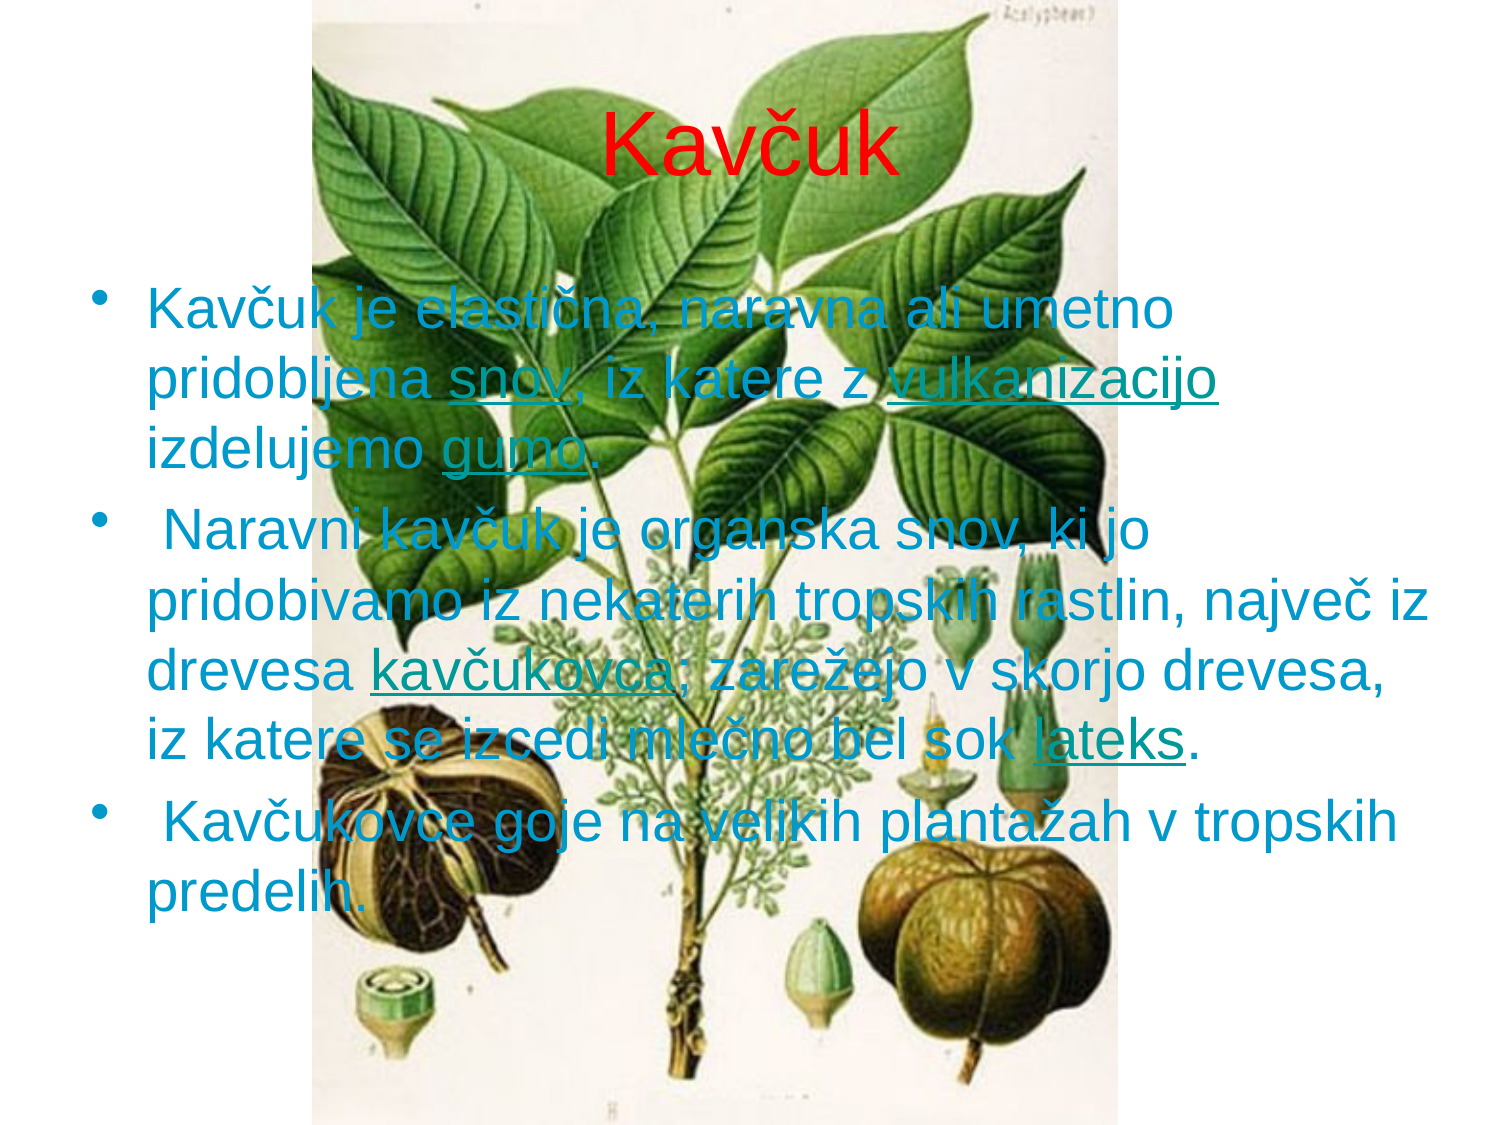

# Kavčuk
Kavčuk je elastična, naravna ali umetno pridobljena snov, iz katere z vulkanizacijo izdelujemo gumo.
 Naravni kavčuk je organska snov, ki jo pridobivamo iz nekaterih tropskih rastlin, največ iz drevesa kavčukovca; zarežejo v skorjo drevesa, iz katere se izcedi mlečno bel sok lateks.
 Kavčukovce goje na velikih plantažah v tropskih predelih.